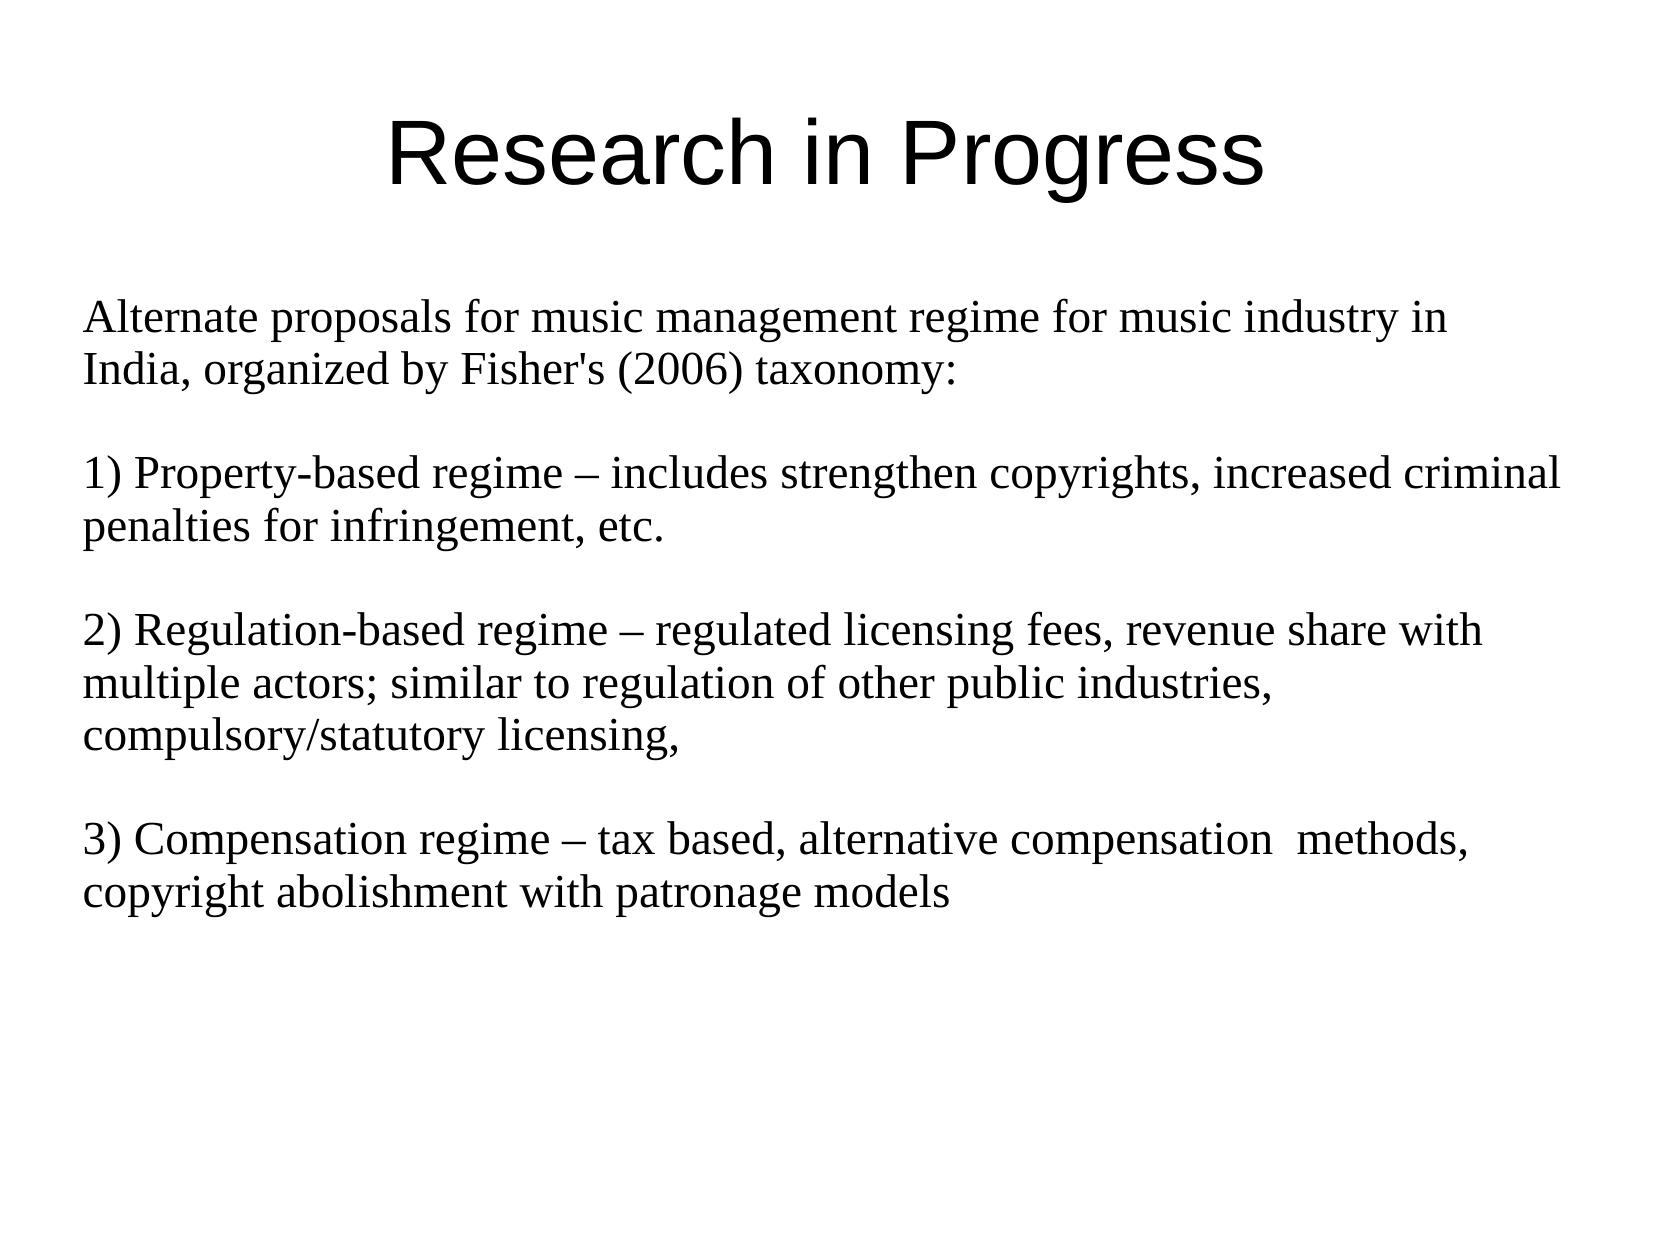

# Research in Progress
Alternate proposals for music management regime for music industry in India, organized by Fisher's (2006) taxonomy:
1) Property-based regime – includes strengthen copyrights, increased criminal penalties for infringement, etc.
2) Regulation-based regime – regulated licensing fees, revenue share with multiple actors; similar to regulation of other public industries, compulsory/statutory licensing,
3) Compensation regime – tax based, alternative compensation methods, copyright abolishment with patronage models